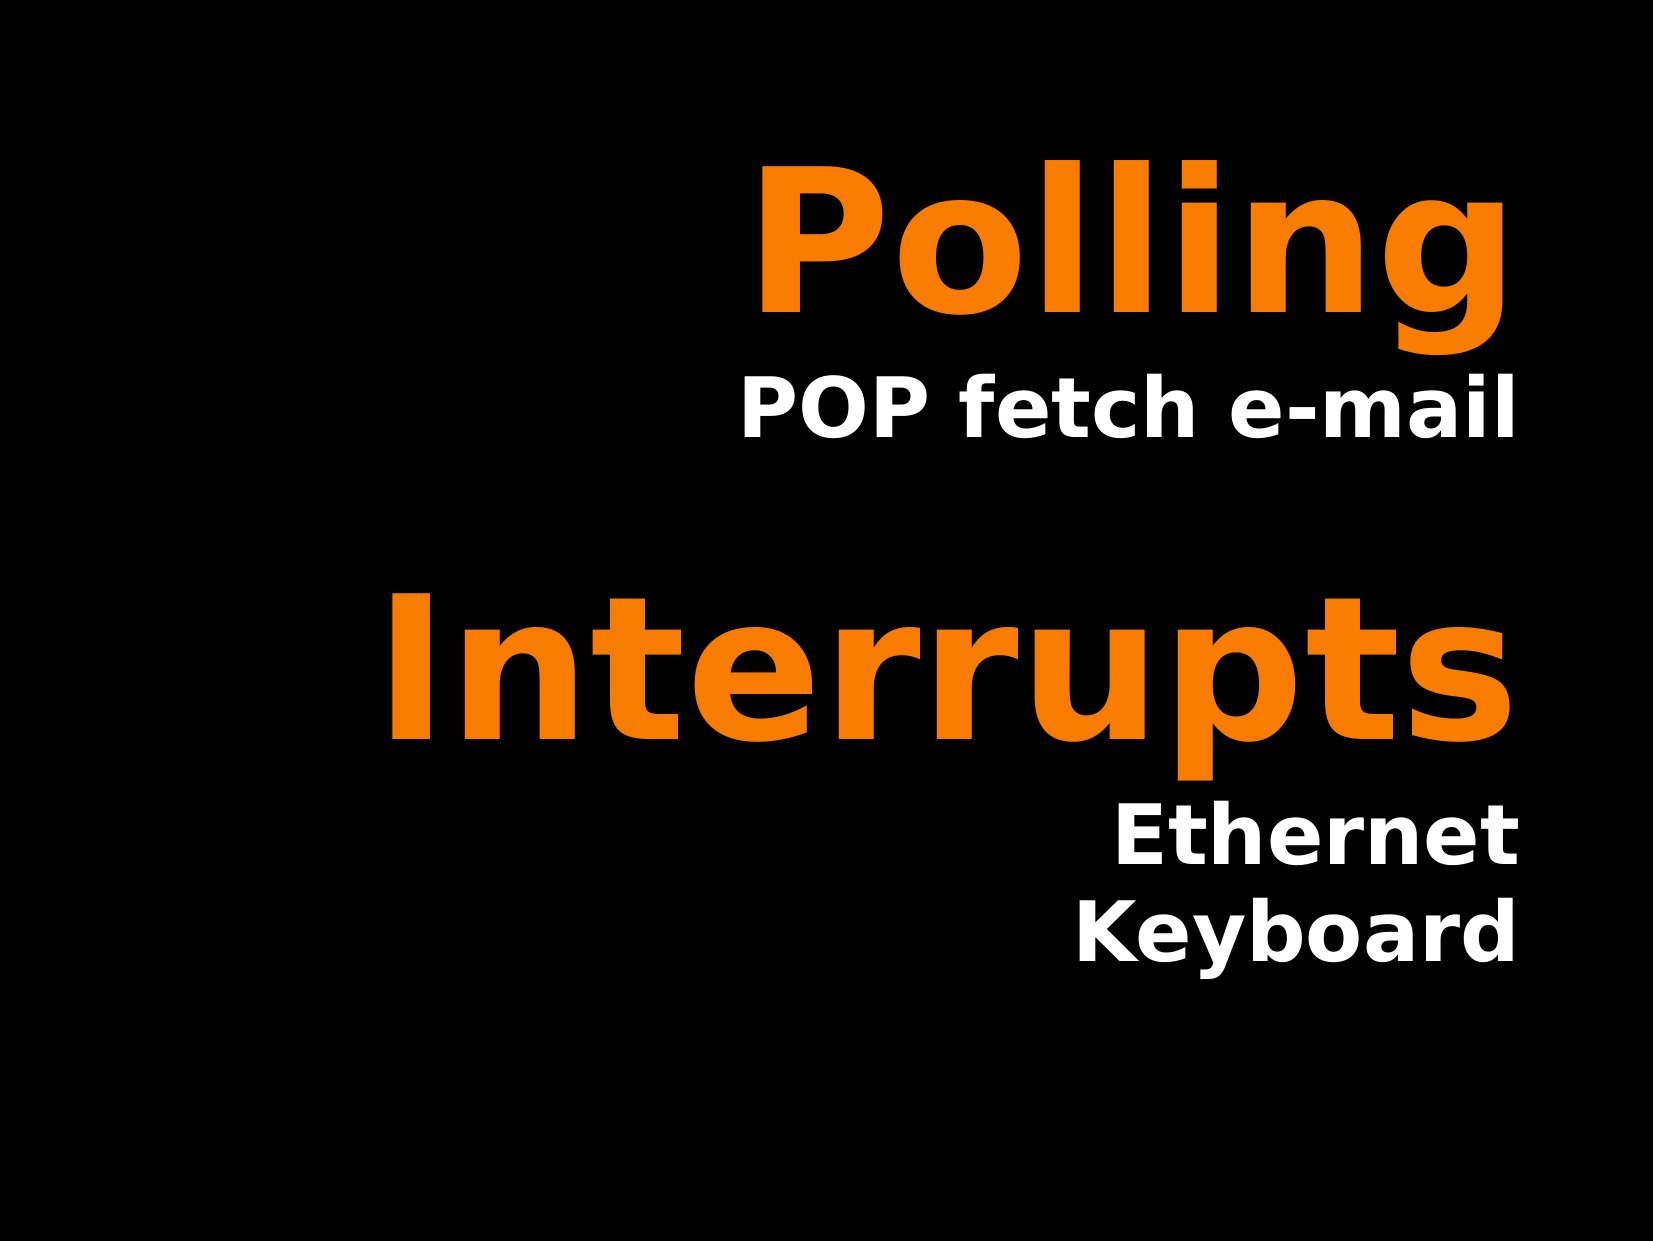

Polling
POP fetch e-mail
Interrupts
Ethernet
Keyboard